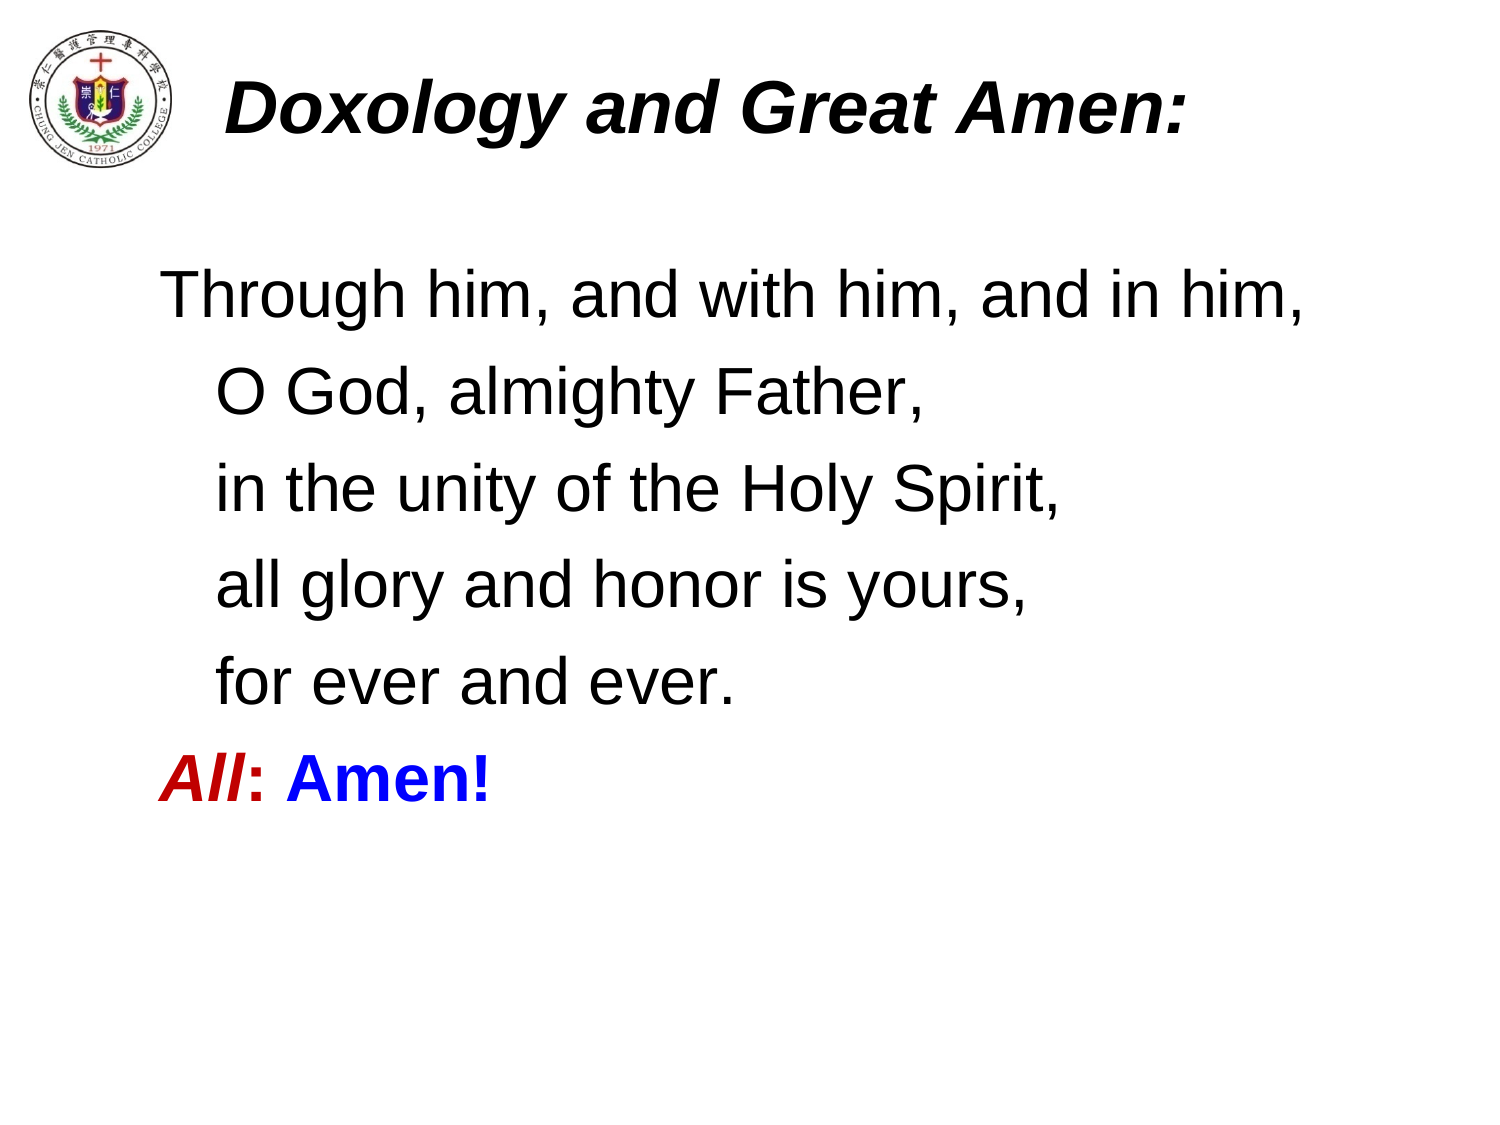

# Doxology and Great Amen:
Through him, and with him, and in him,
 O God, almighty Father,
 in the unity of the Holy Spirit,
 all glory and honor is yours,
 for ever and ever.
All: Amen!